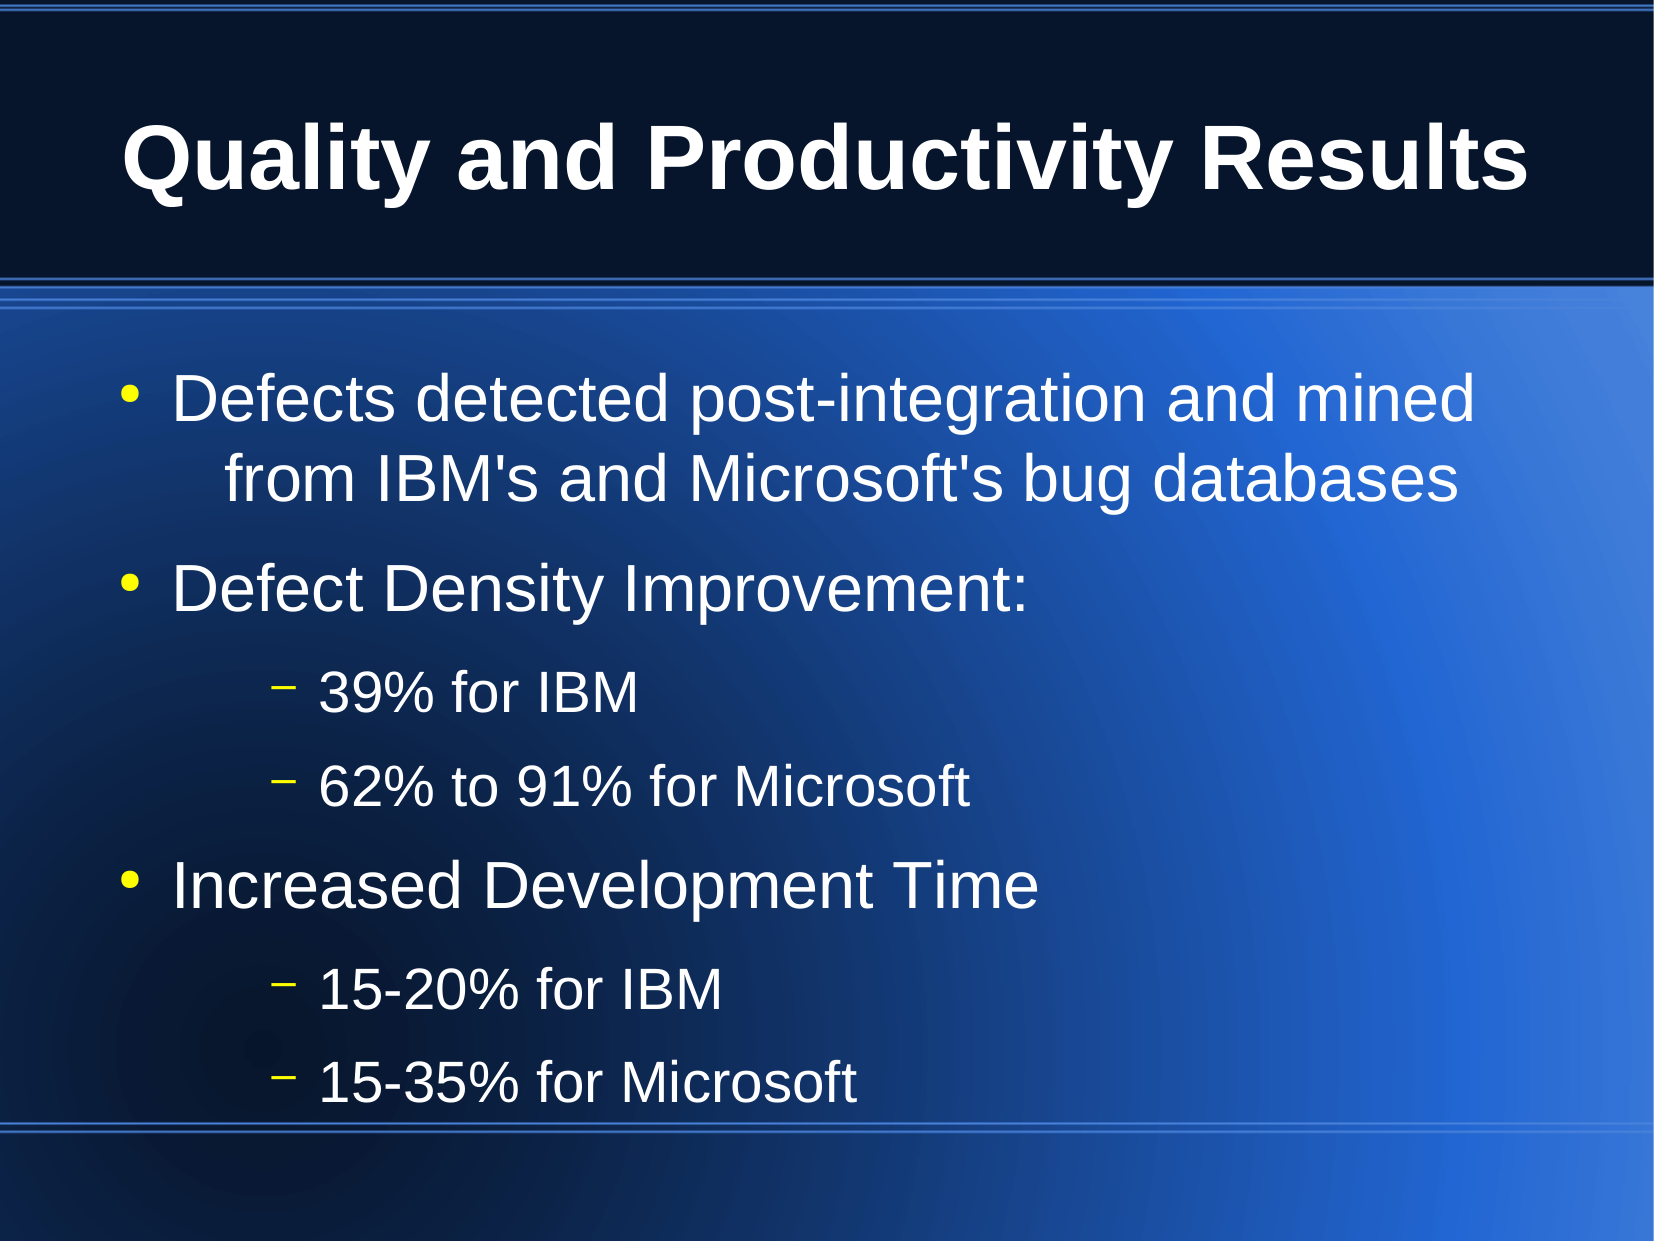

# Quality and Productivity Results
Defects detected post-integration and mined from IBM's and Microsoft's bug databases
Defect Density Improvement:
39% for IBM
62% to 91% for Microsoft
Increased Development Time
15-20% for IBM
15-35% for Microsoft